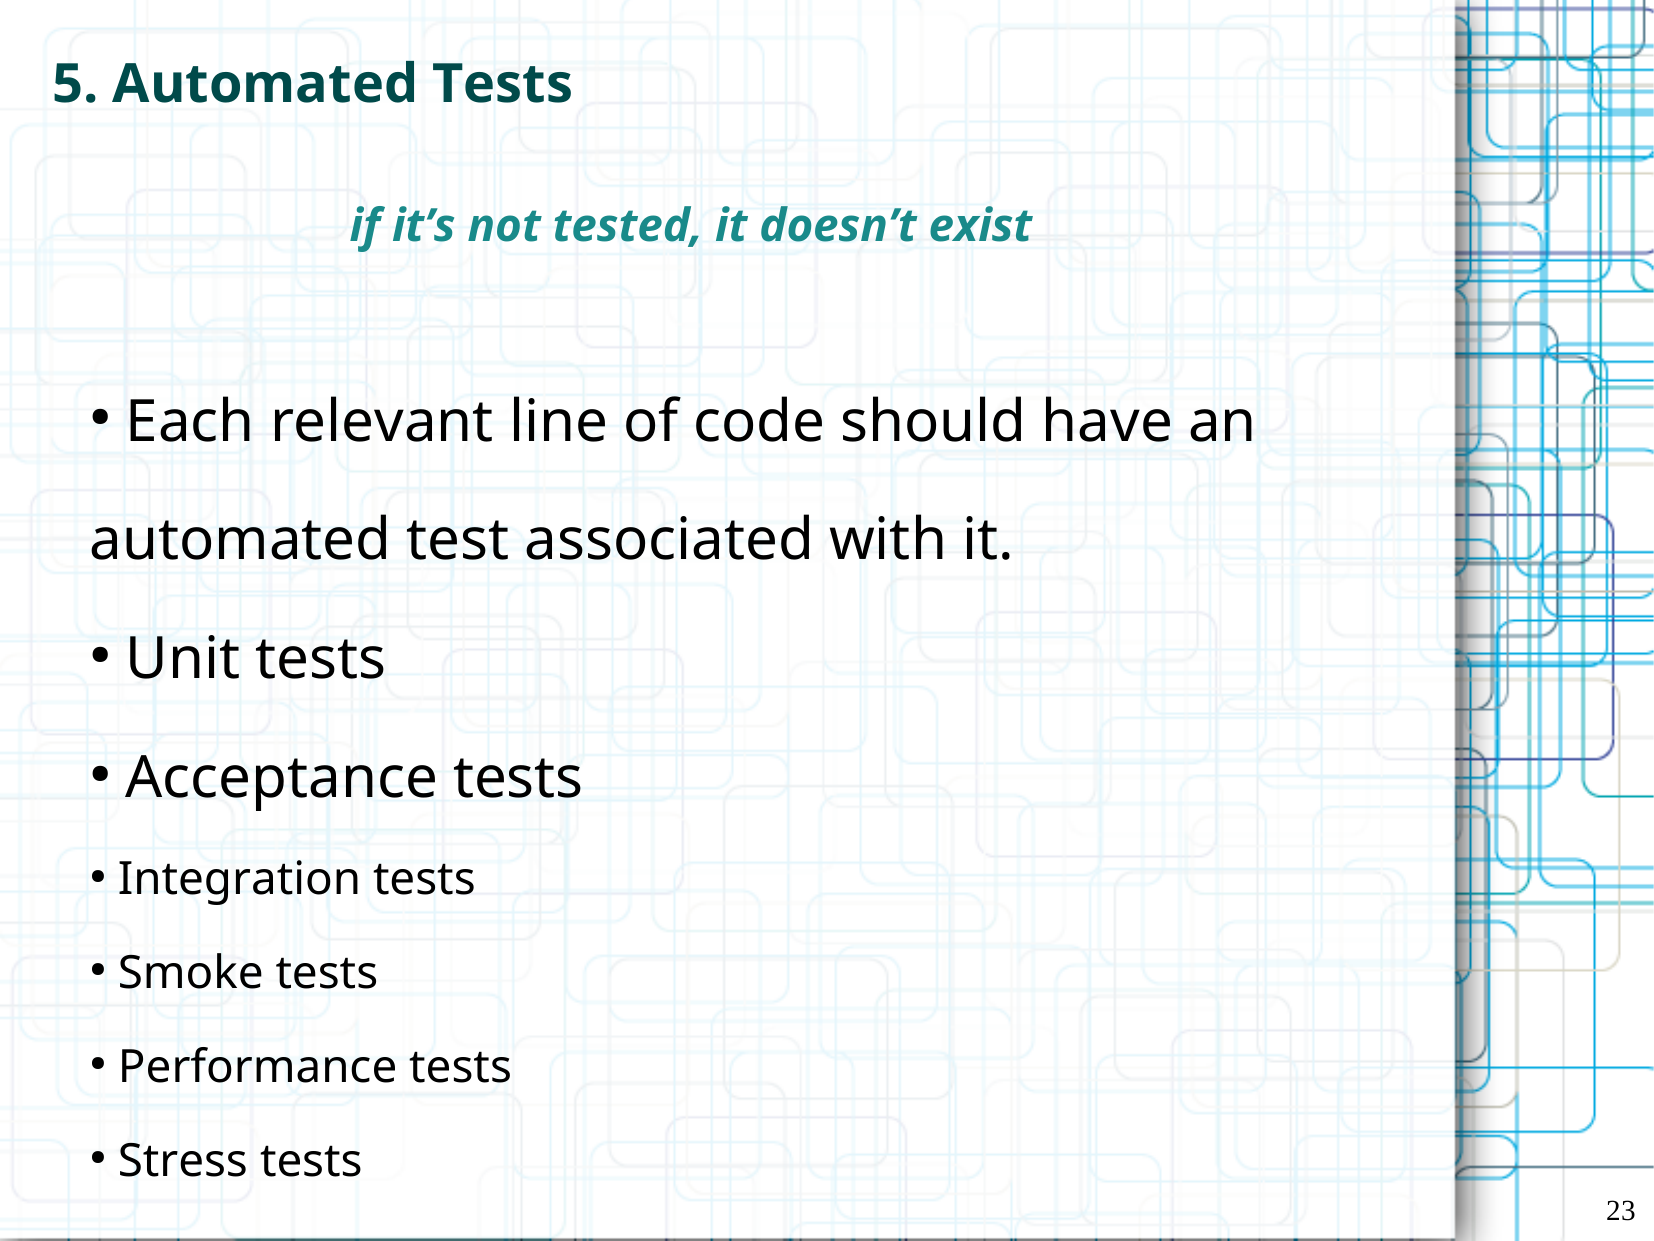

5. Automated Tests
if it’s not tested, it doesn’t exist
 Each relevant line of code should have an automated test associated with it.
 Unit tests
 Acceptance tests
 Integration tests
 Smoke tests
 Performance tests
 Stress tests
23